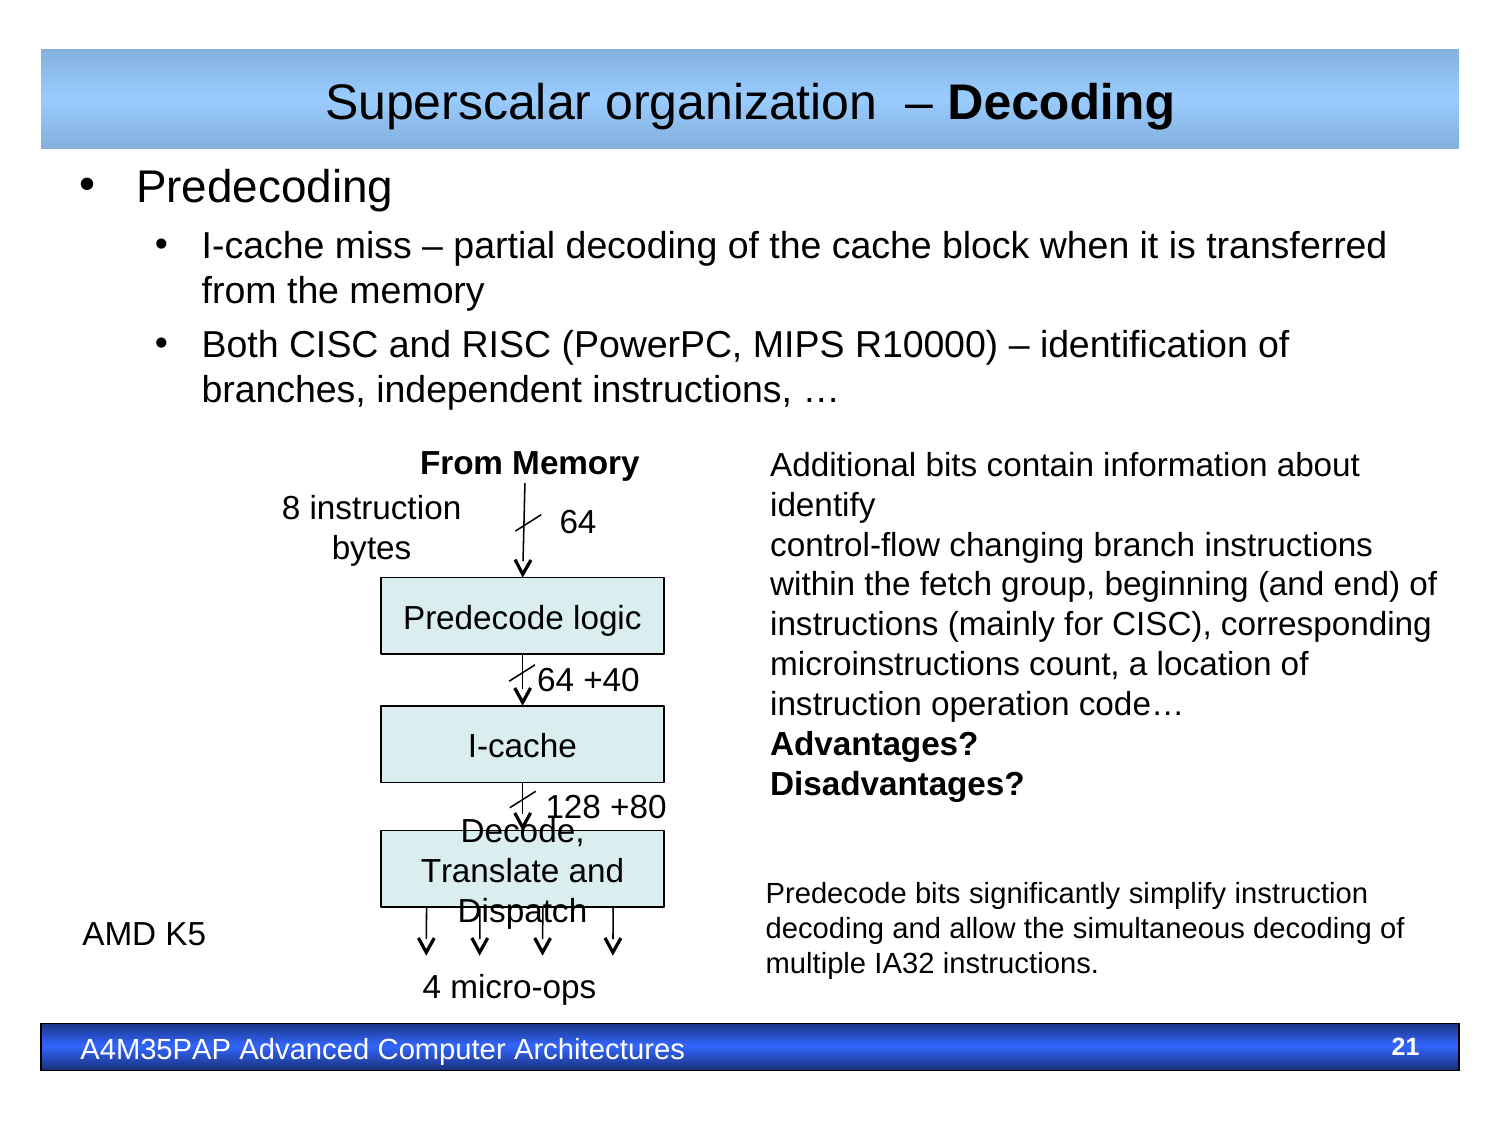

# Superscalar organization – Decoding
Predecoding
I-cache miss – partial decoding of the cache block when it is transferred from the memory
Both CISC and RISC (PowerPC, MIPS R10000) – identification of branches, independent instructions, …
From Memory
64
8 instruction bytes
Predecode logic
64 +40
I-cache
128 +80
Decode, Translate and Dispatch
4 micro-ops
Additional bits contain information about identify
control-flow changing branch instructions within the fetch group, beginning (and end) of instructions (mainly for CISC), corresponding microinstructions count, a location of instruction operation code…
Advantages?
Disadvantages?
Predecode bits significantly simplify instruction decoding and allow the simultaneous decoding of multiple IA32 instructions.
AMD K5
21